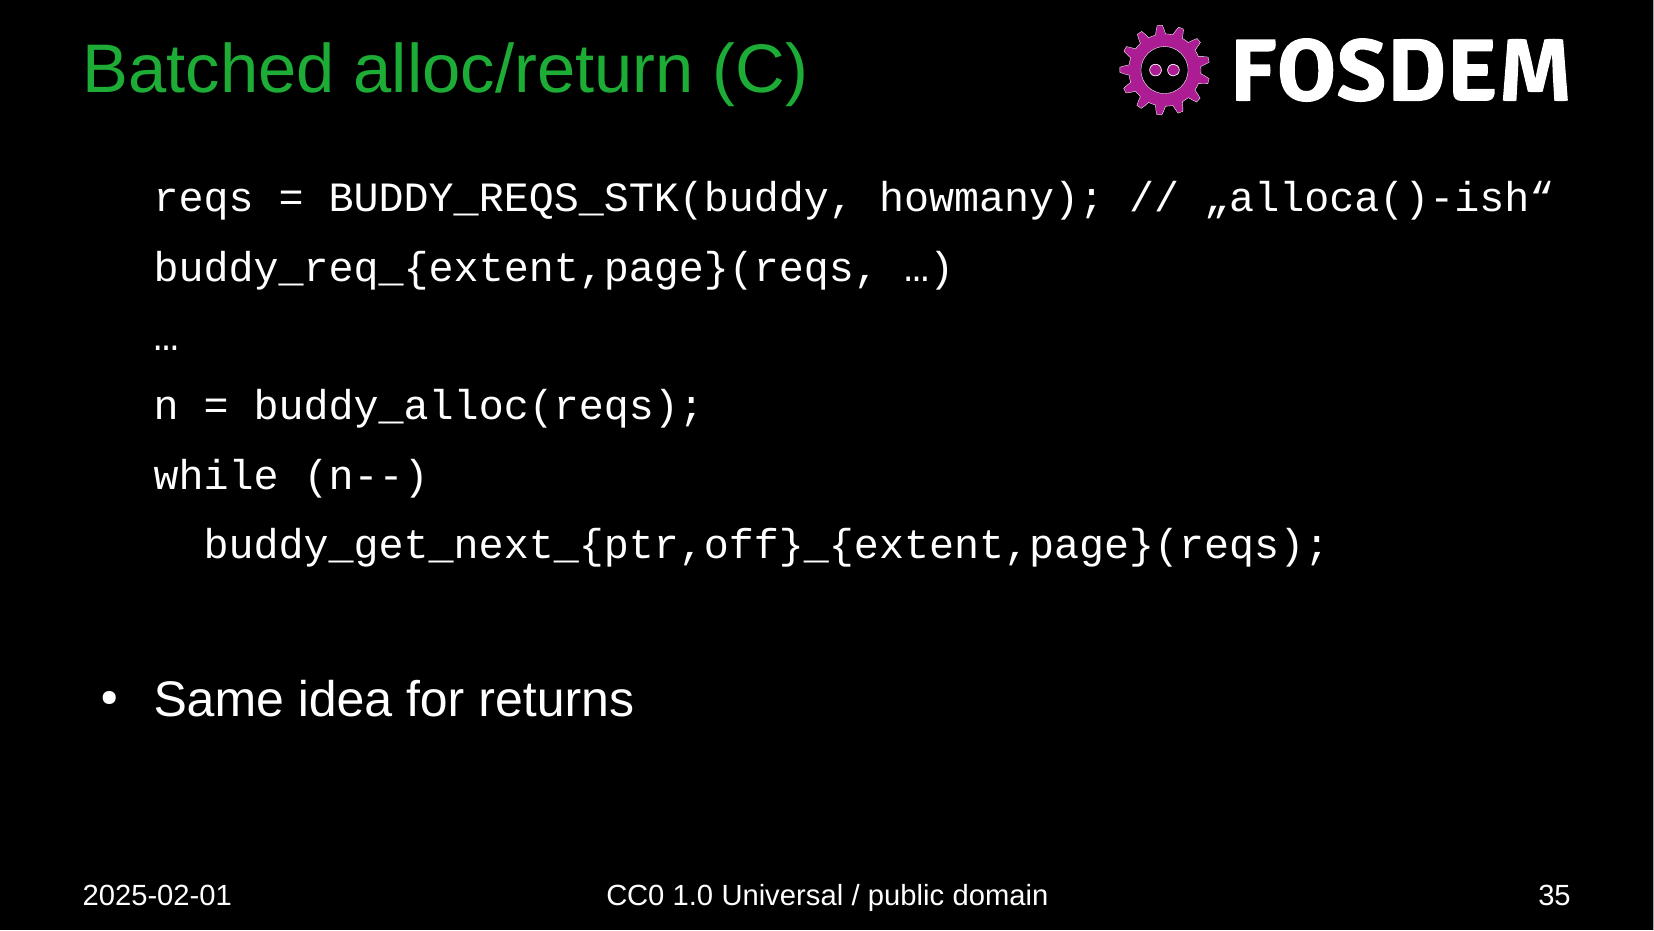

# Batched alloc/return (C)
reqs = BUDDY_REQS_STK(buddy, howmany); // „alloca()-ish“
buddy_req_{extent,page}(reqs, …)
…
n = buddy_alloc(reqs);
while (n--)
 buddy_get_next_{ptr,off}_{extent,page}(reqs);
Same idea for returns
2025-02-01
CC0 1.0 Universal / public domain
35